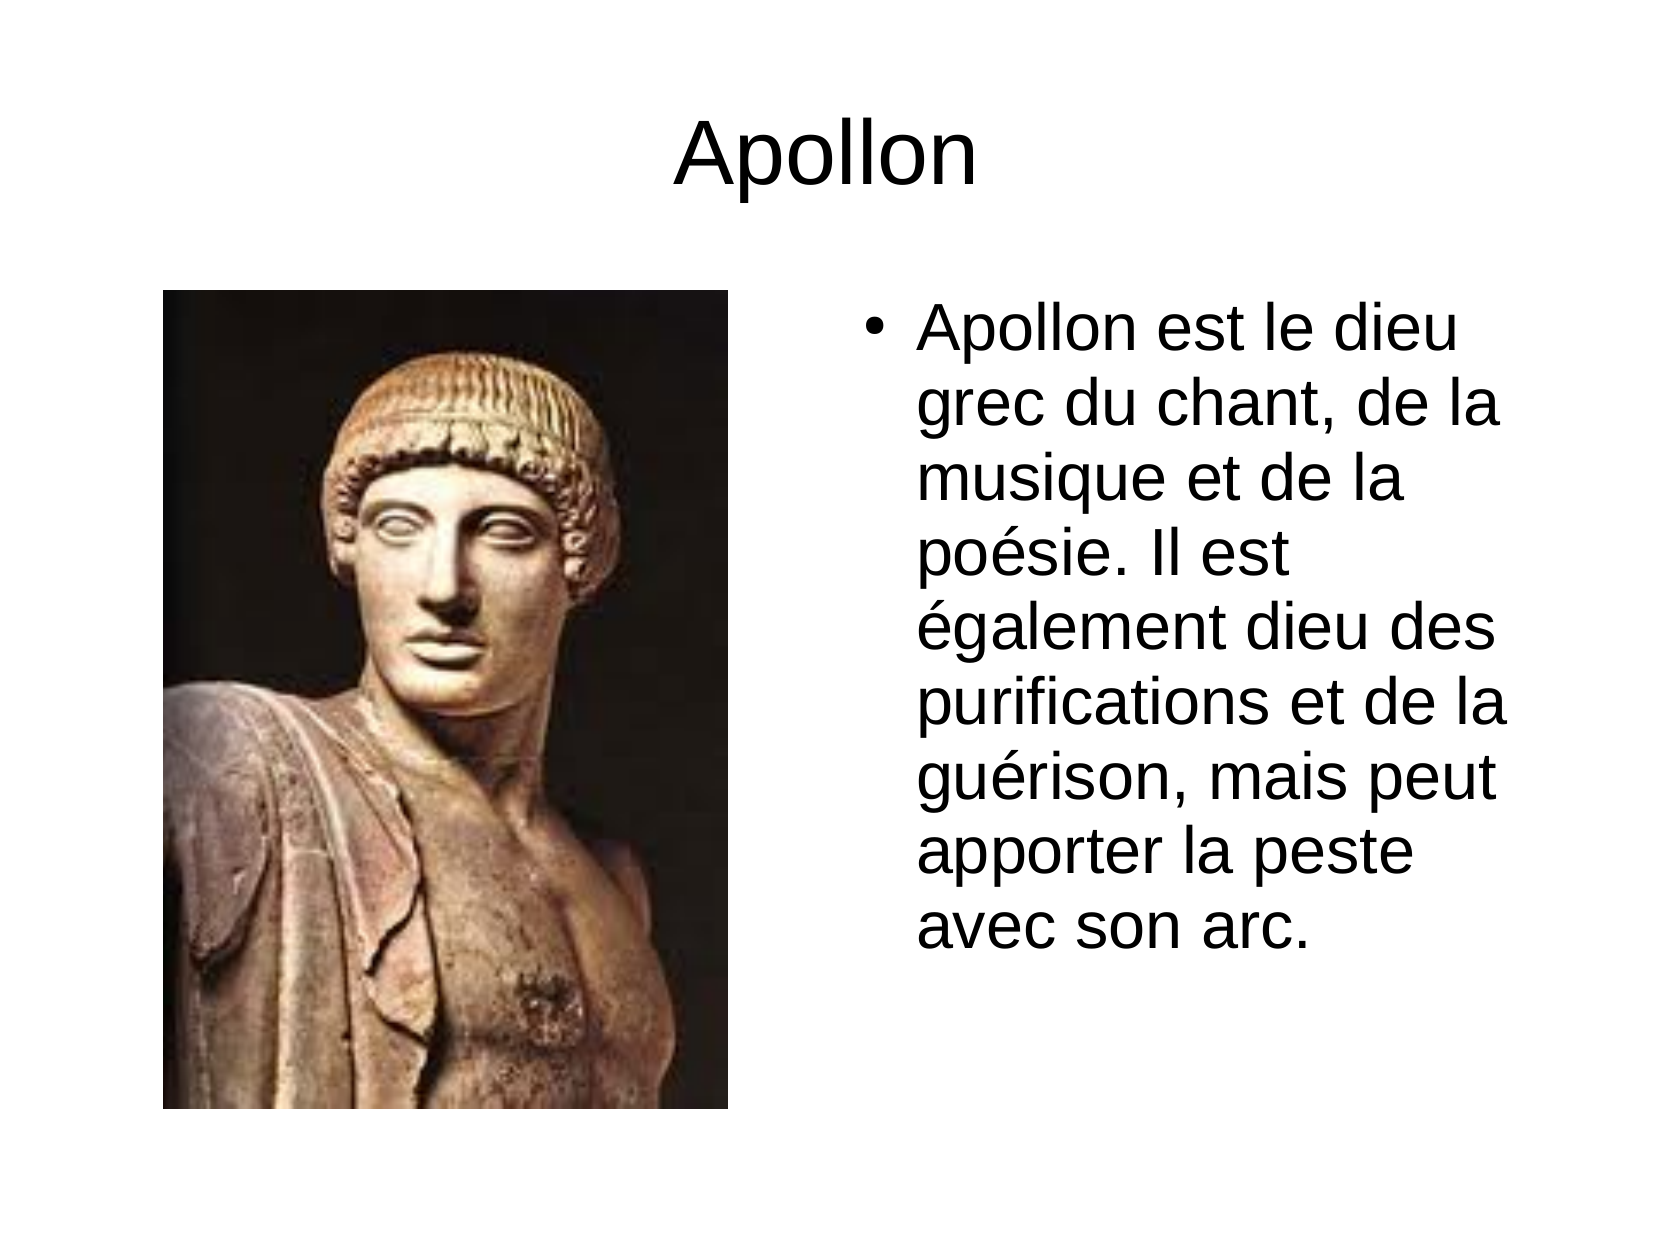

# Apollon
Apollon est le dieu grec du chant, de la musique et de la poésie. Il est également dieu des purifications et de la guérison, mais peut apporter la peste avec son arc.